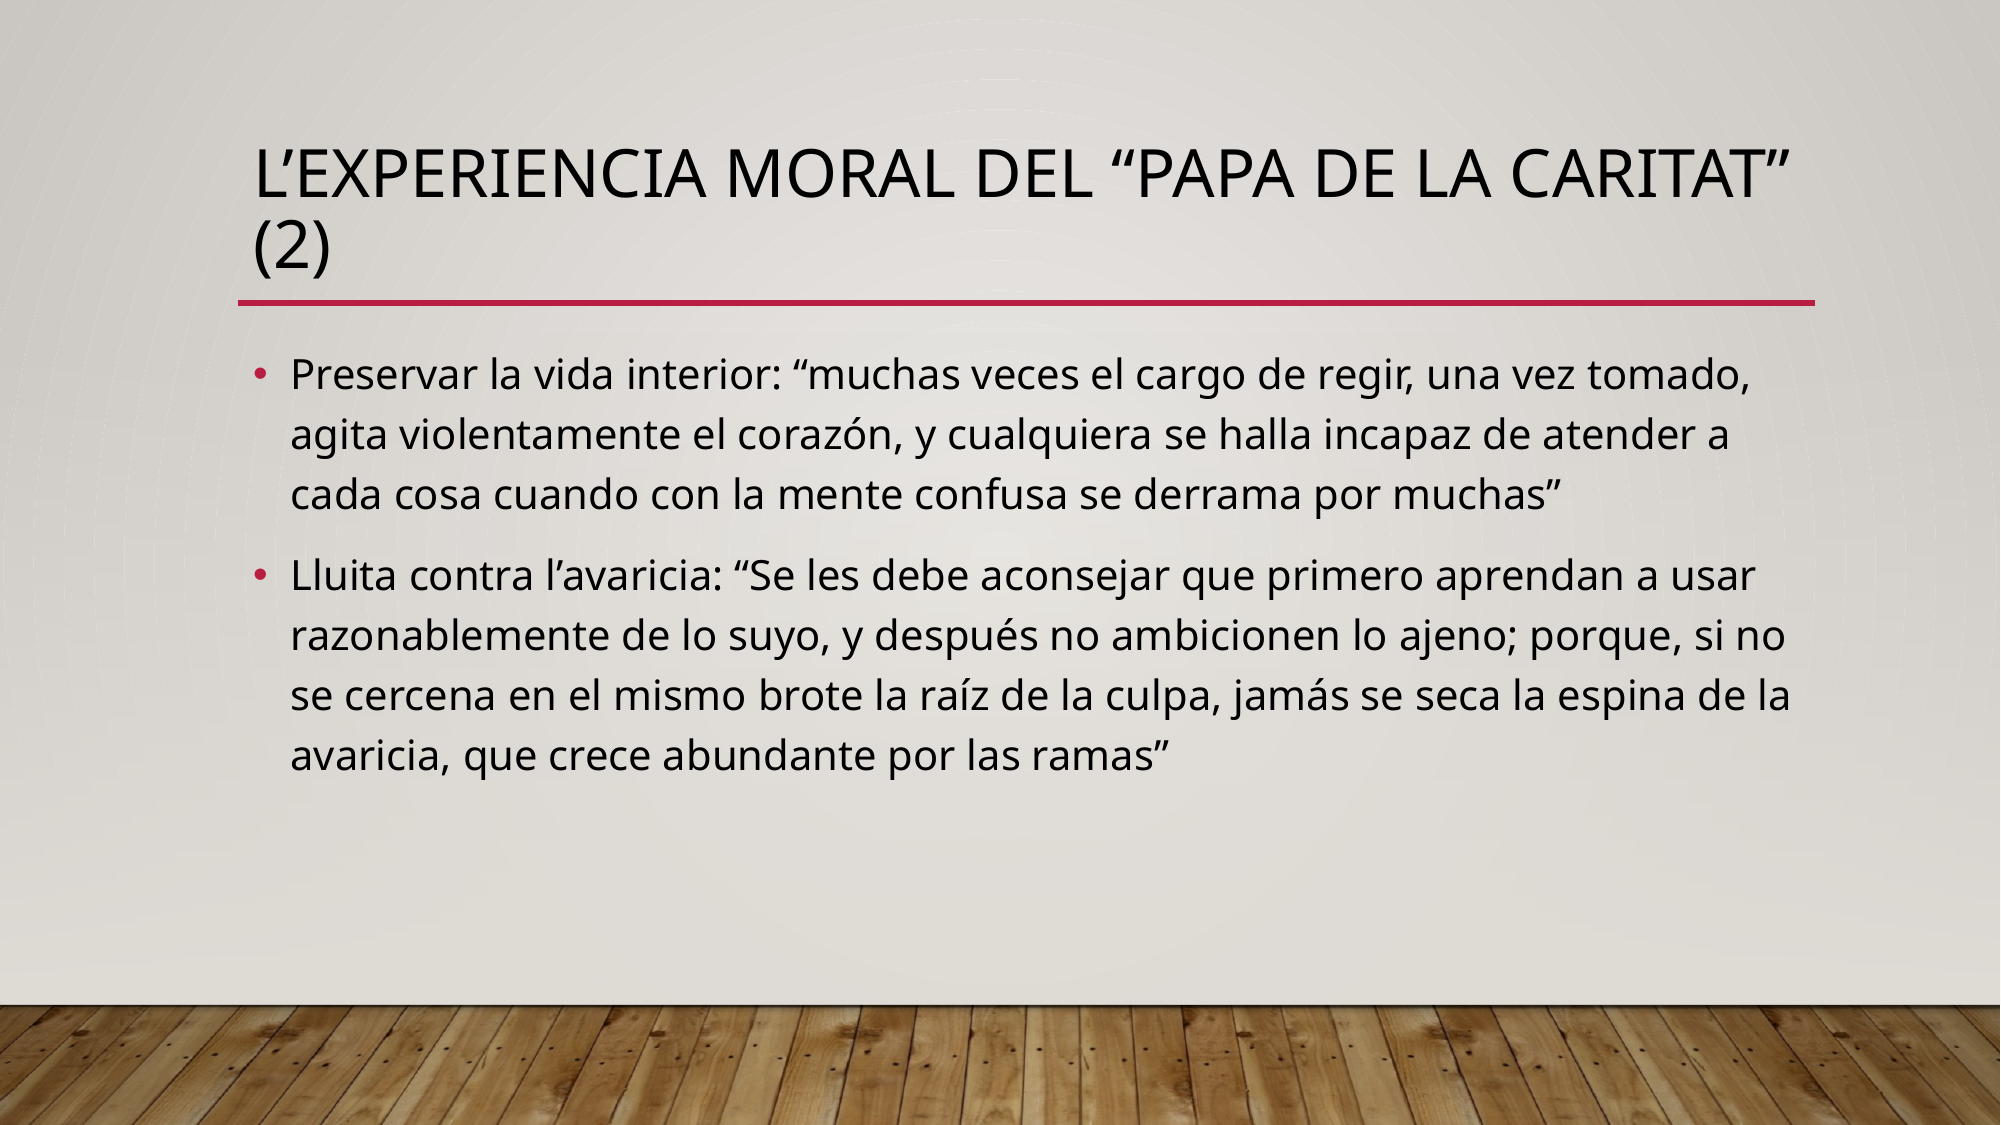

# L’experiencia moral del “papa de la caritat” (2)
Preservar la vida interior: “muchas veces el cargo de regir, una vez tomado, agita violentamente el corazón, y cualquiera se halla incapaz de atender a cada cosa cuando con la mente confusa se derrama por muchas”
Lluita contra l’avaricia: “Se les debe aconsejar que primero aprendan a usar razonablemente de lo suyo, y después no ambicionen lo ajeno; porque, si no se cercena en el mismo brote la raíz de la culpa, jamás se seca la espina de la avaricia, que crece abundante por las ramas”